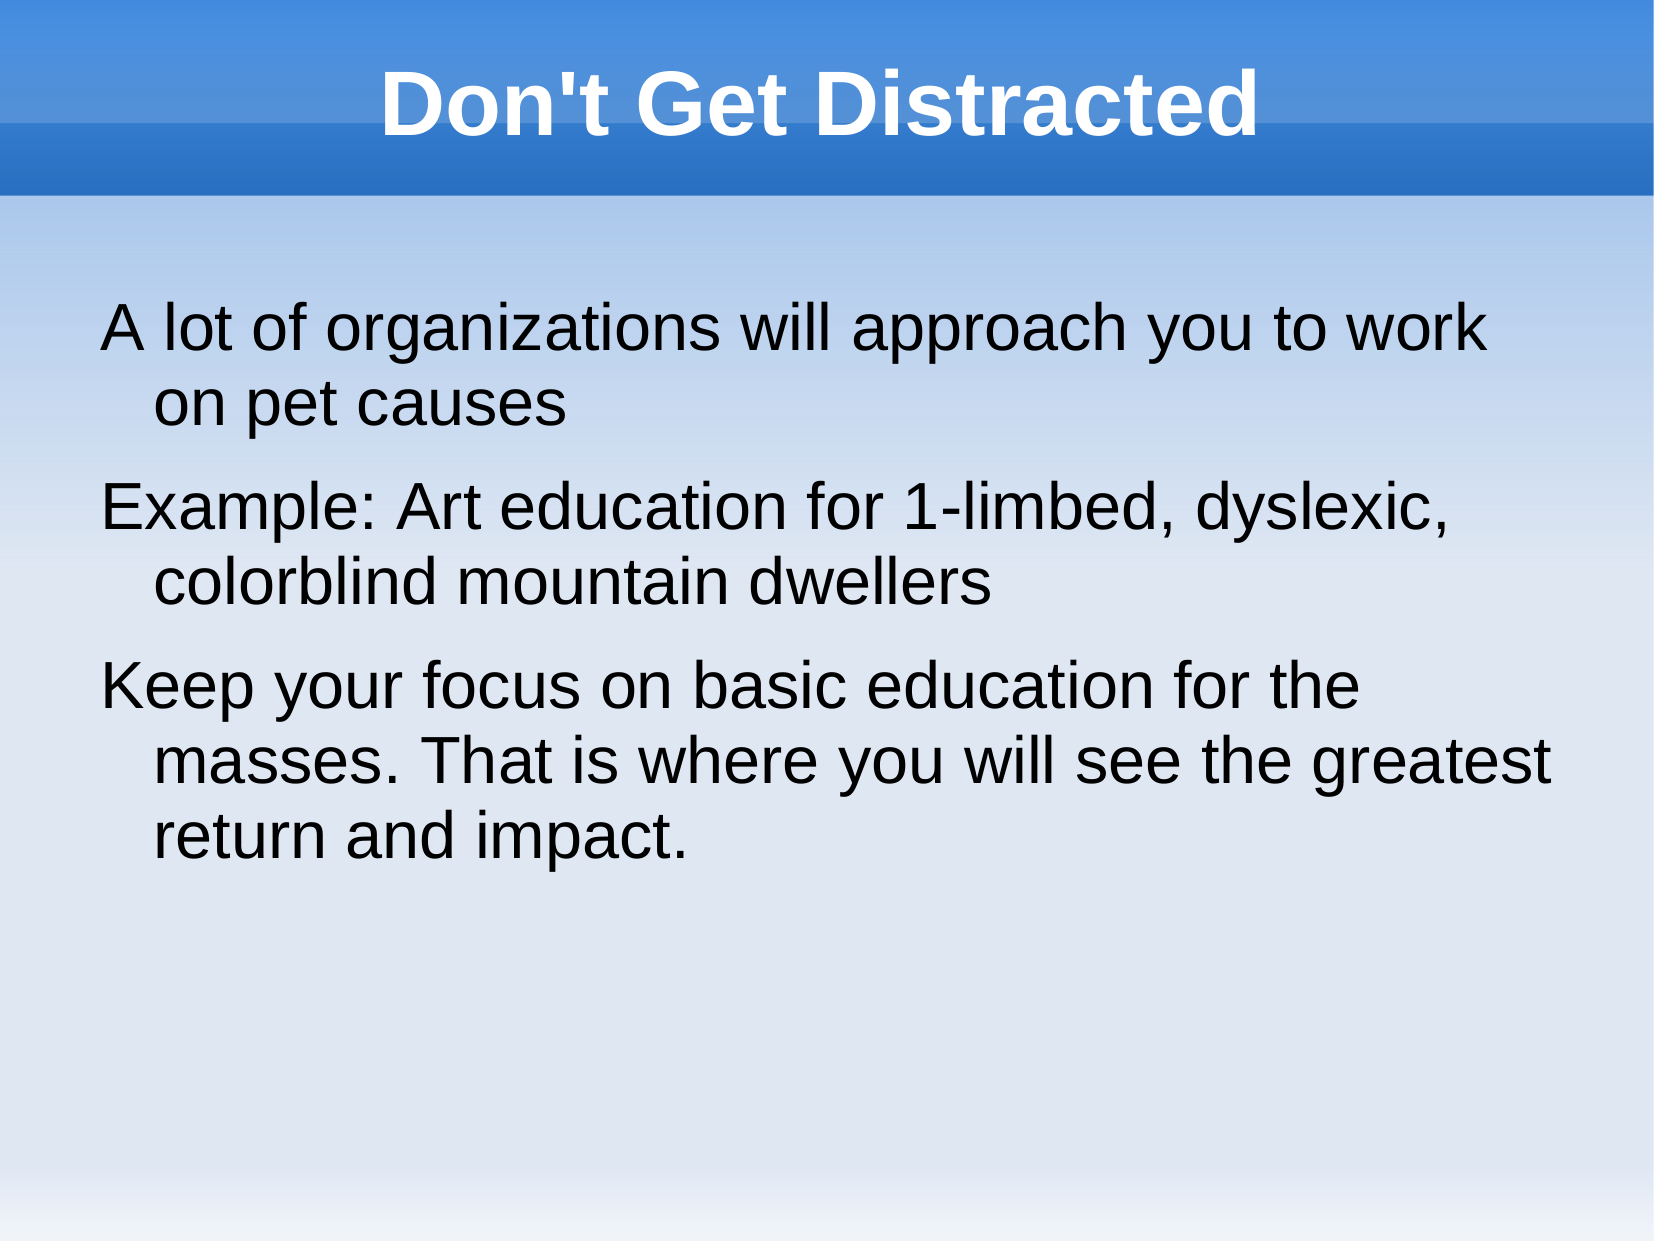

# Don't Get Distracted
A lot of organizations will approach you to work on pet causes
Example: Art education for 1-limbed, dyslexic, colorblind mountain dwellers
Keep your focus on basic education for the masses. That is where you will see the greatest return and impact.